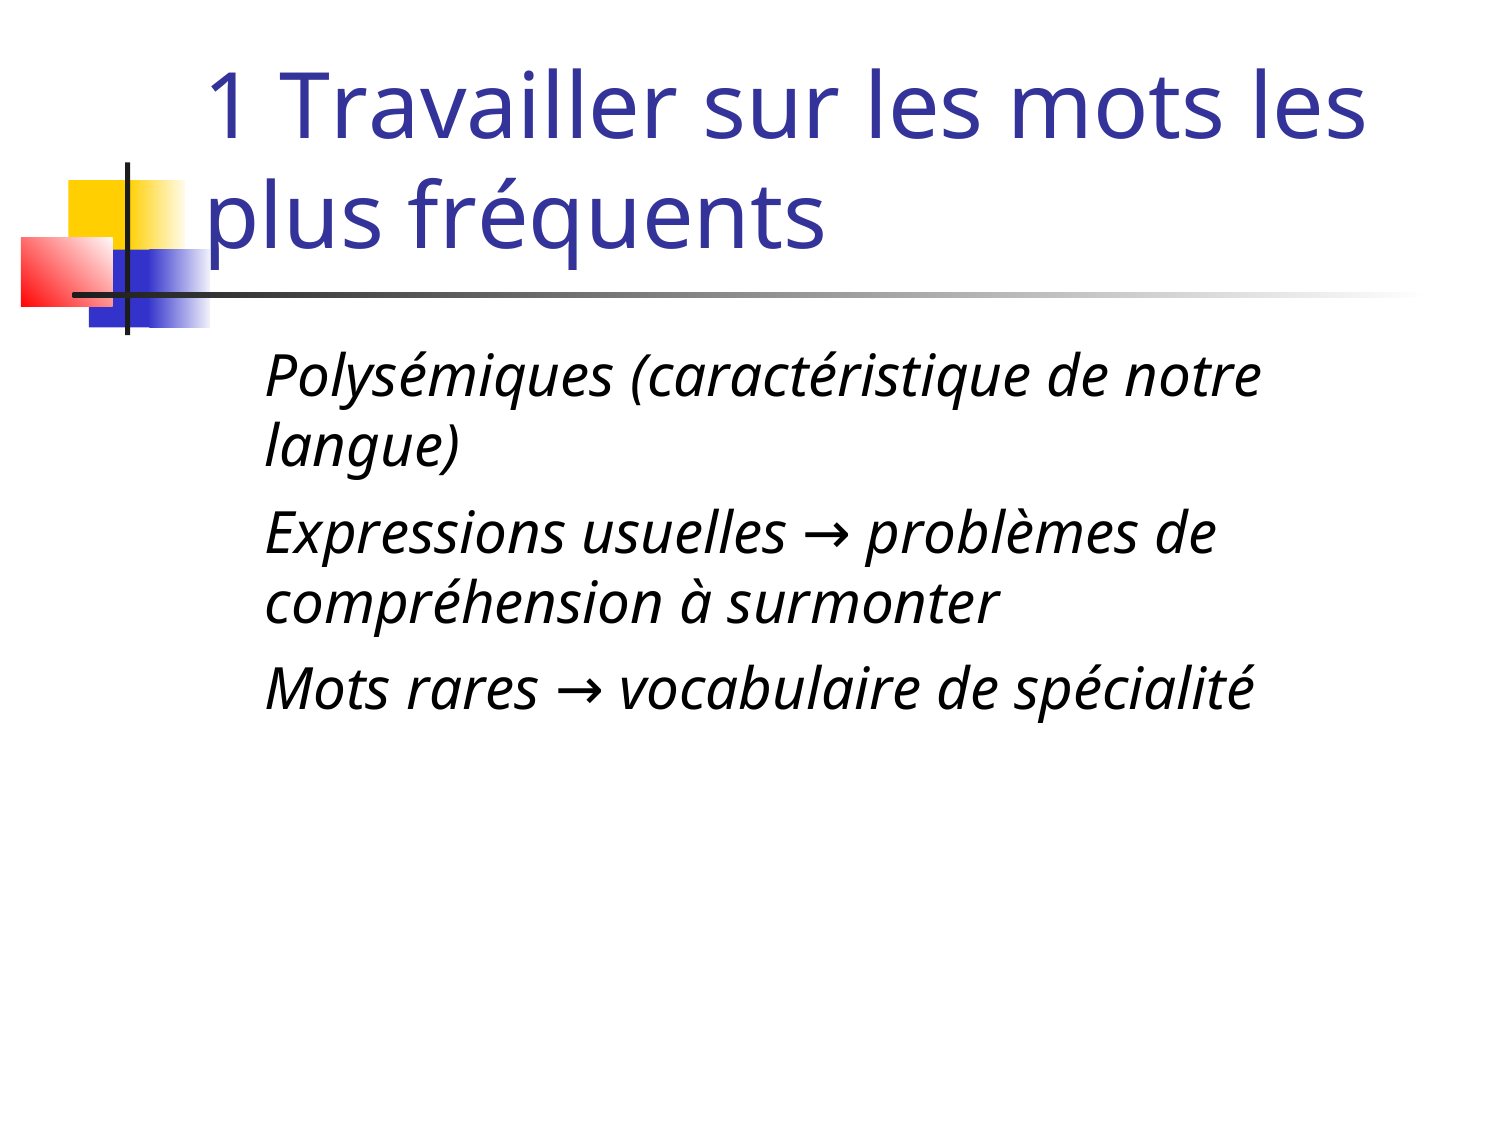

# 1 Travailler sur les mots les plus fréquents
Polysémiques (caractéristique de notre langue)
Expressions usuelles → problèmes de compréhension à surmonter
Mots rares → vocabulaire de spécialité